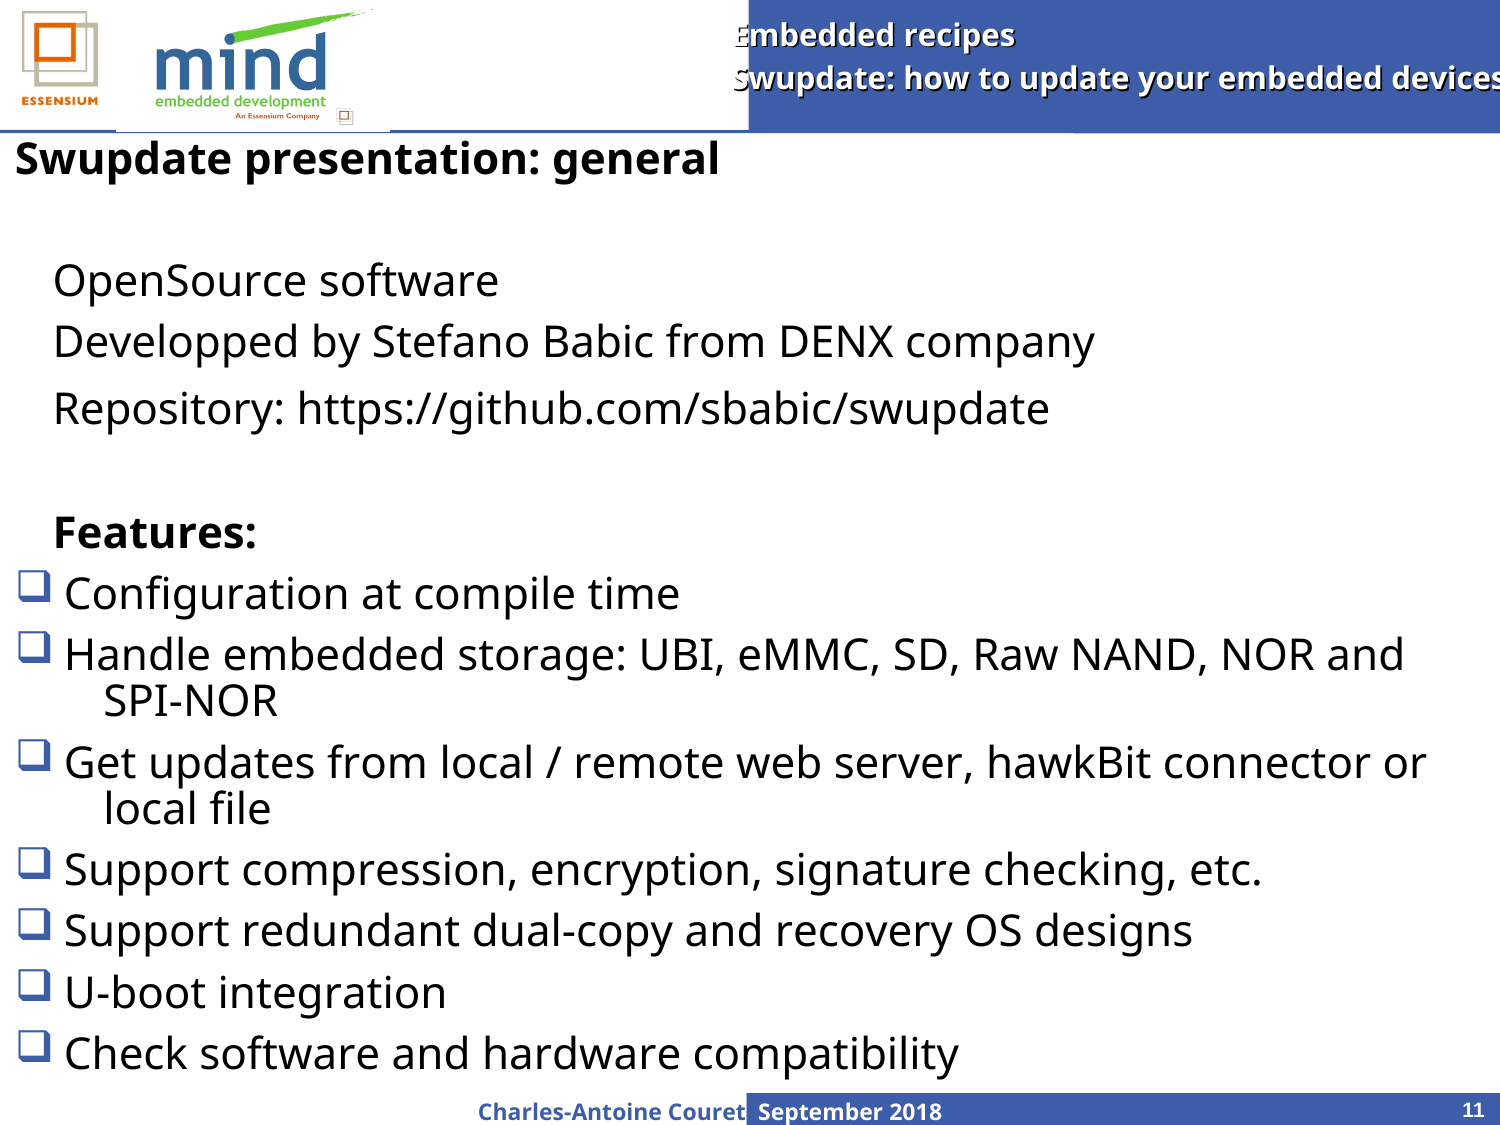

Embedded recipes
Swupdate: how to update your embedded devices?
# Swupdate presentation: general
OpenSource software
Developped by Stefano Babic from DENX company
Repository: https://github.com/sbabic/swupdate
Features:
 Configuration at compile time
 Handle embedded storage: UBI, eMMC, SD, Raw NAND, NOR and SPI-NOR
 Get updates from local / remote web server, hawkBit connector or local file
 Support compression, encryption, signature checking, etc.
 Support redundant dual-copy and recovery OS designs
 U-boot integration
 Check software and hardware compatibility
Charles-Antoine Couret September 2018